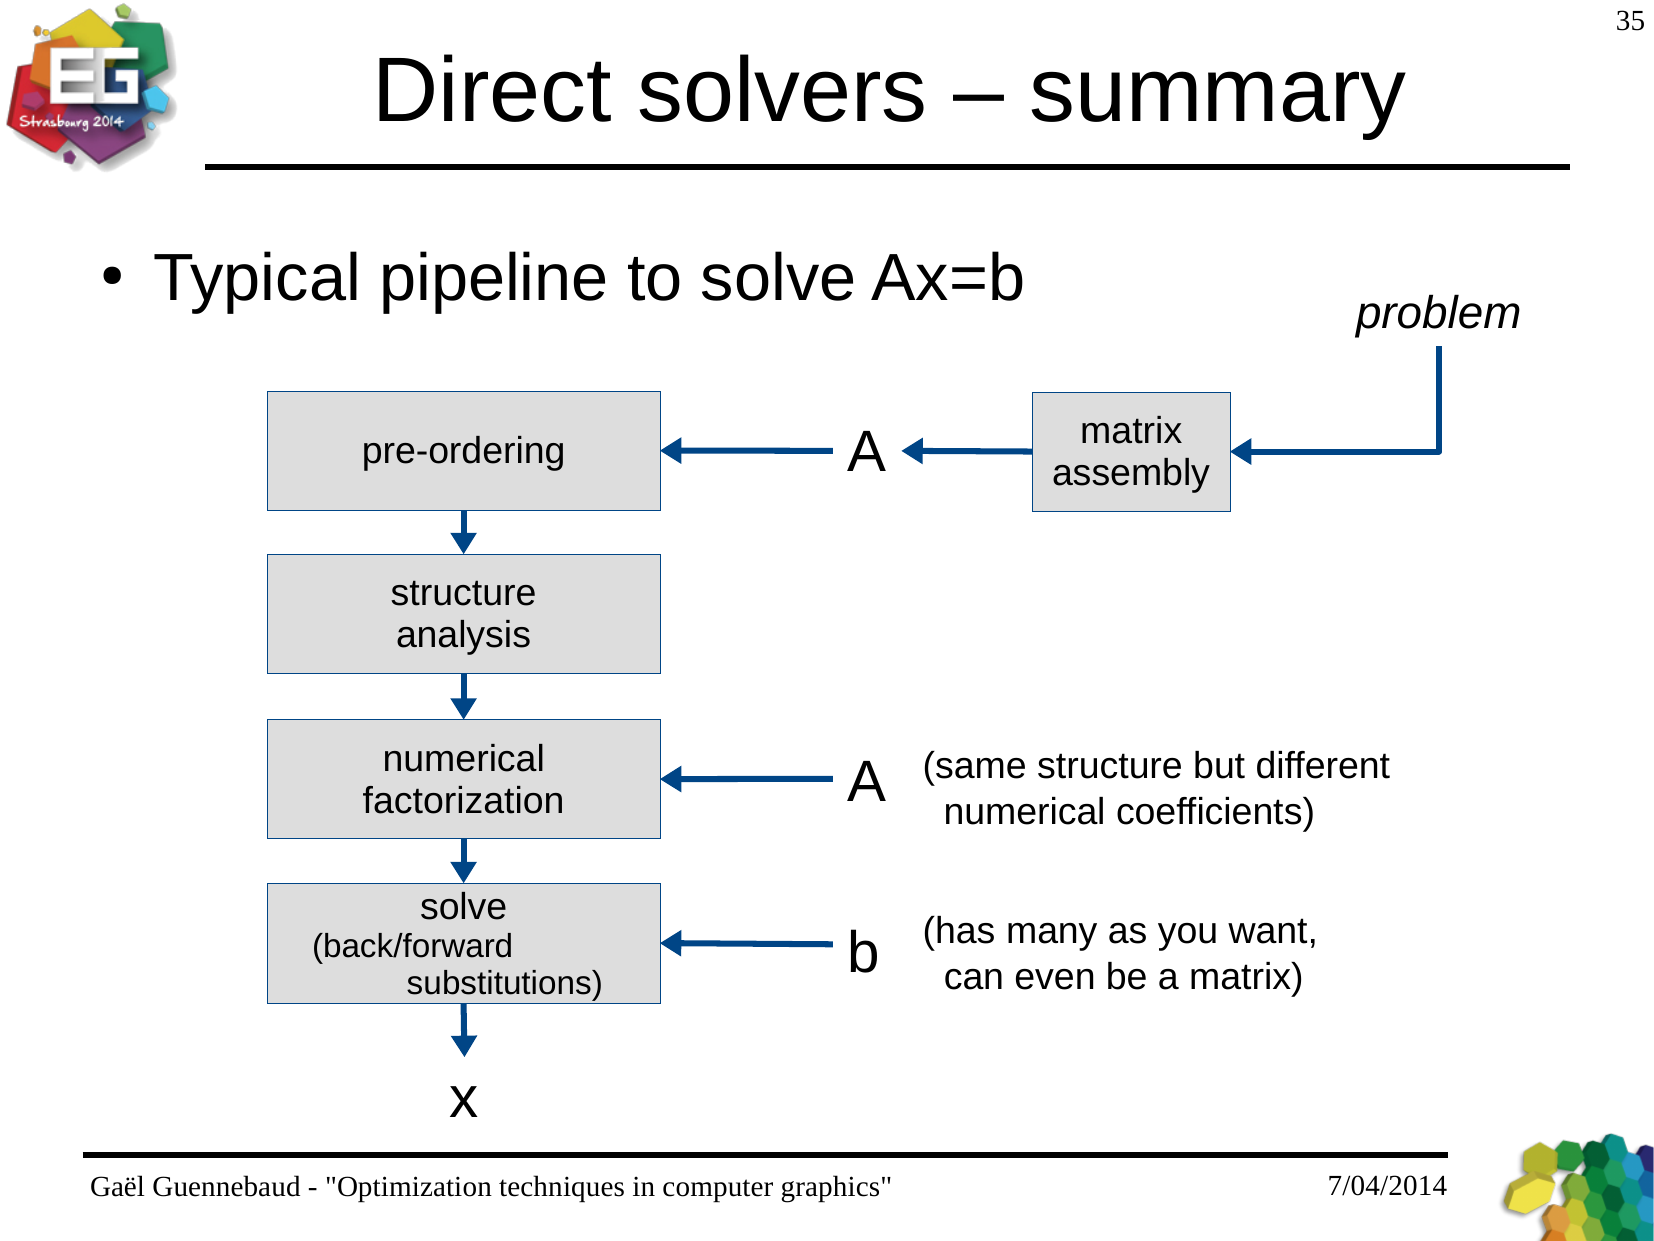

35
# Direct solvers – summary
Typical pipeline to solve Ax=b
problem
pre-ordering
matrix
assembly
A
structure
analysis
	(same structure but different
	 numerical coefficients)
numerical
factorization
A
solve
(back/forward
 substitutions)
	(has many as you want,
	 can even be a matrix)
b
x
7/04/2014
Gaël Guennebaud - "Optimization techniques in computer graphics"